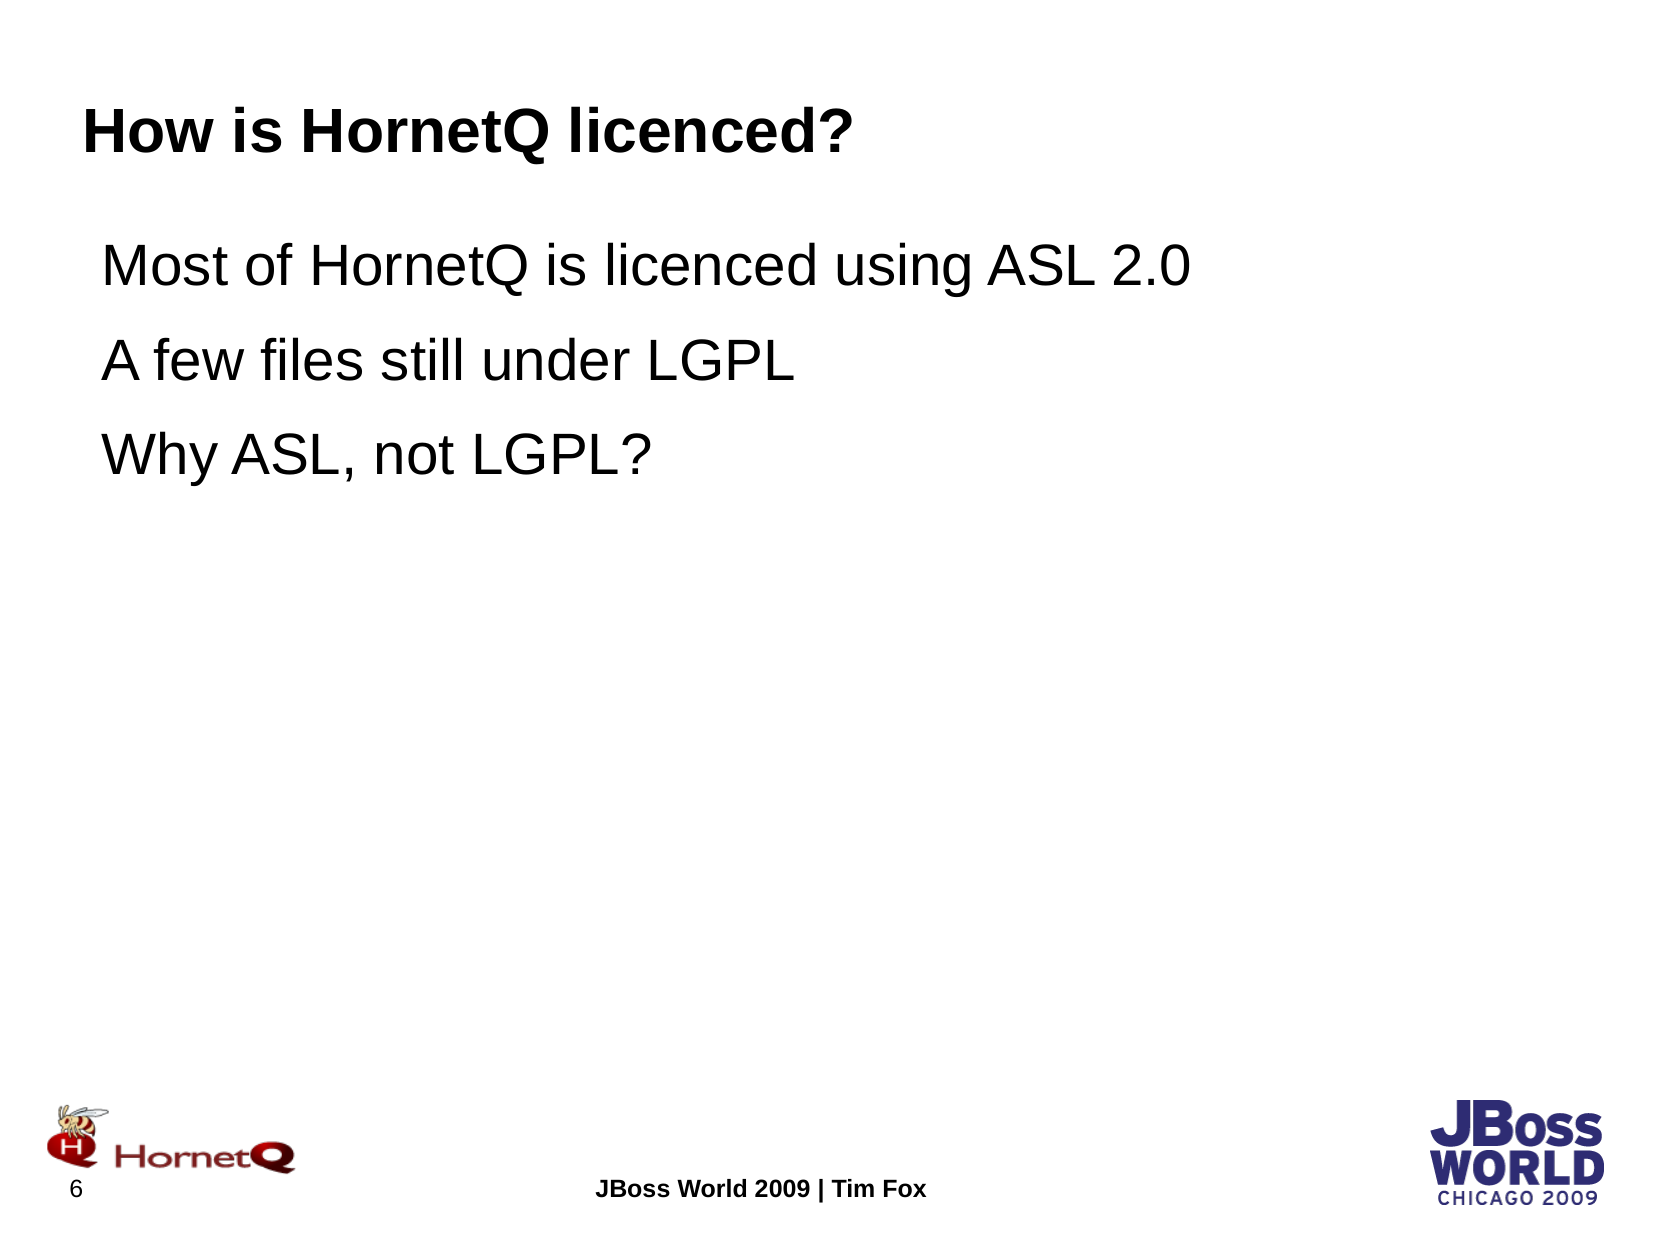

# How is HornetQ licenced?
Most of HornetQ is licenced using ASL 2.0
A few files still under LGPL
Why ASL, not LGPL?